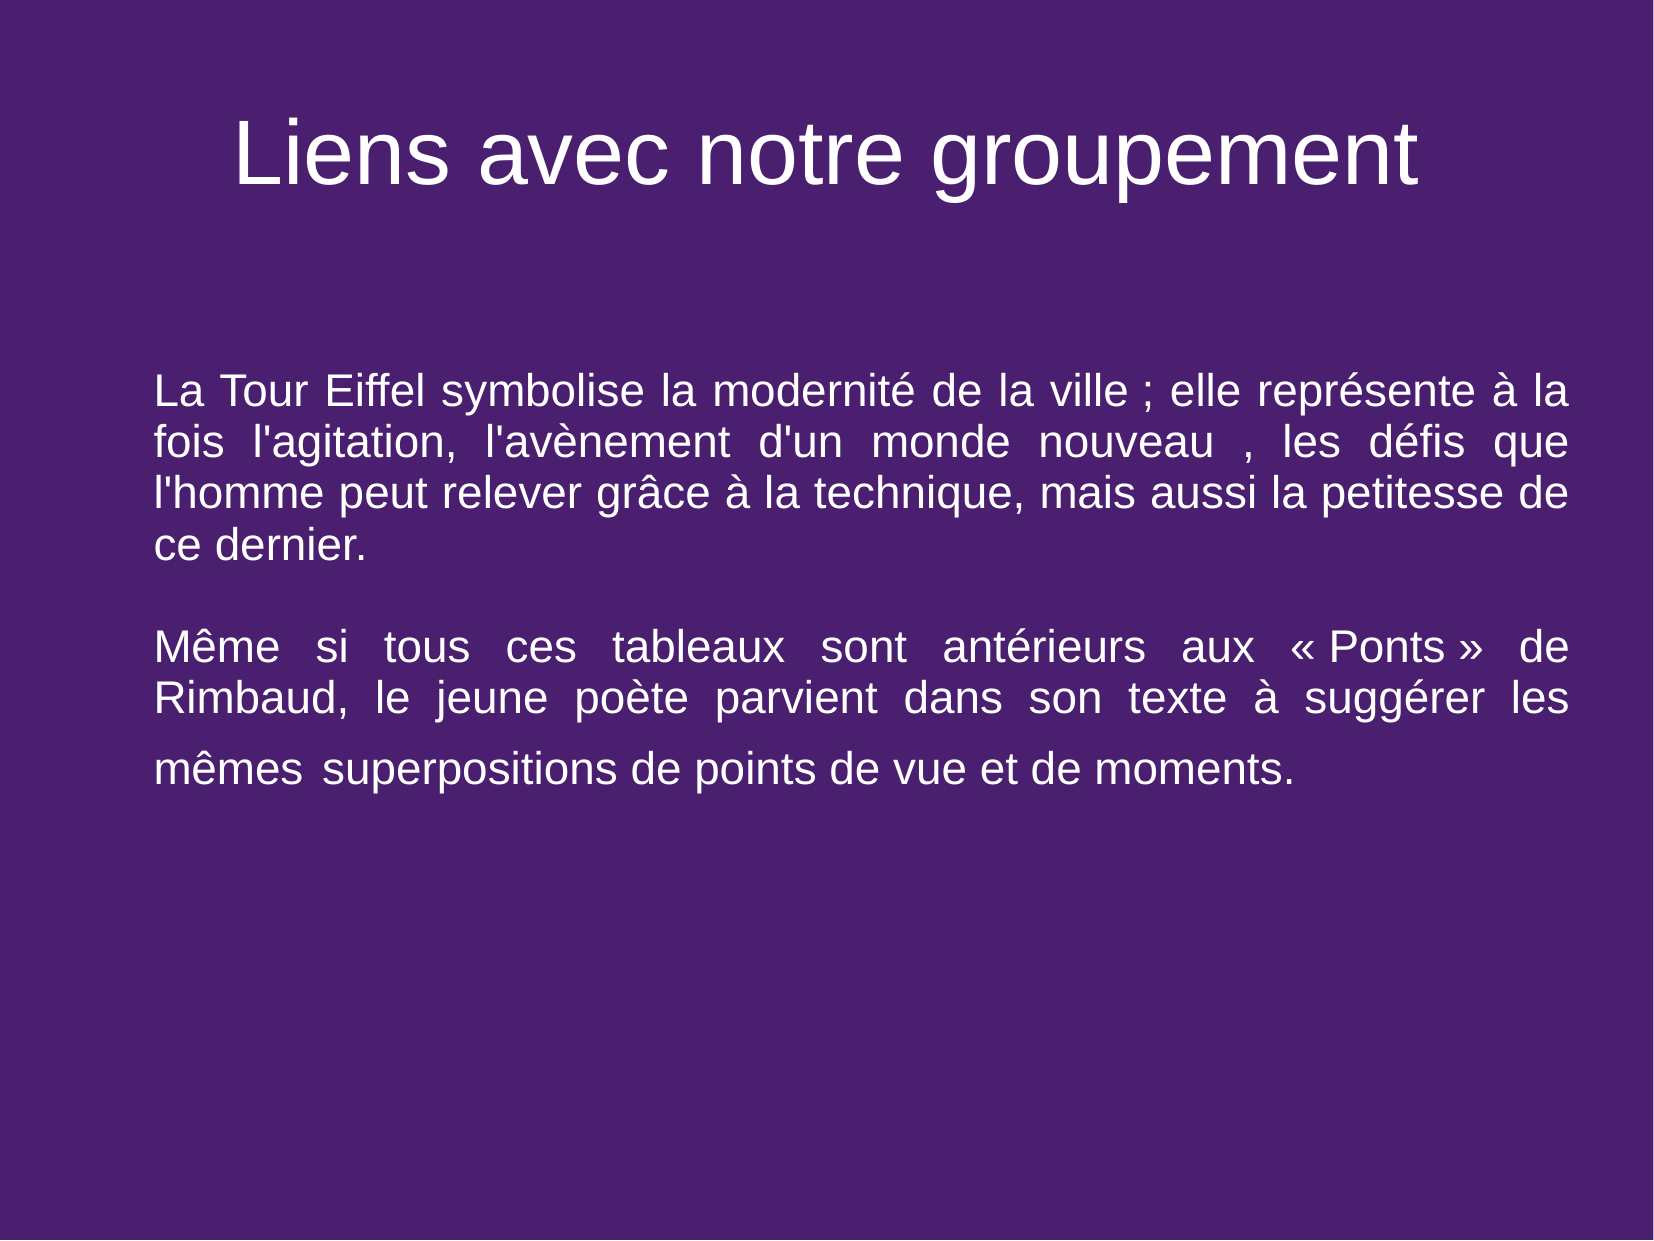

# Liens avec notre groupement
La Tour Eiffel symbolise la modernité de la ville ; elle représente à la fois l'agitation, l'avènement d'un monde nouveau , les défis que l'homme peut relever grâce à la technique, mais aussi la petitesse de ce dernier.
Même si tous ces tableaux sont antérieurs aux « Ponts » de Rimbaud, le jeune poète parvient dans son texte à suggérer les mêmes superpositions de points de vue et de moments.